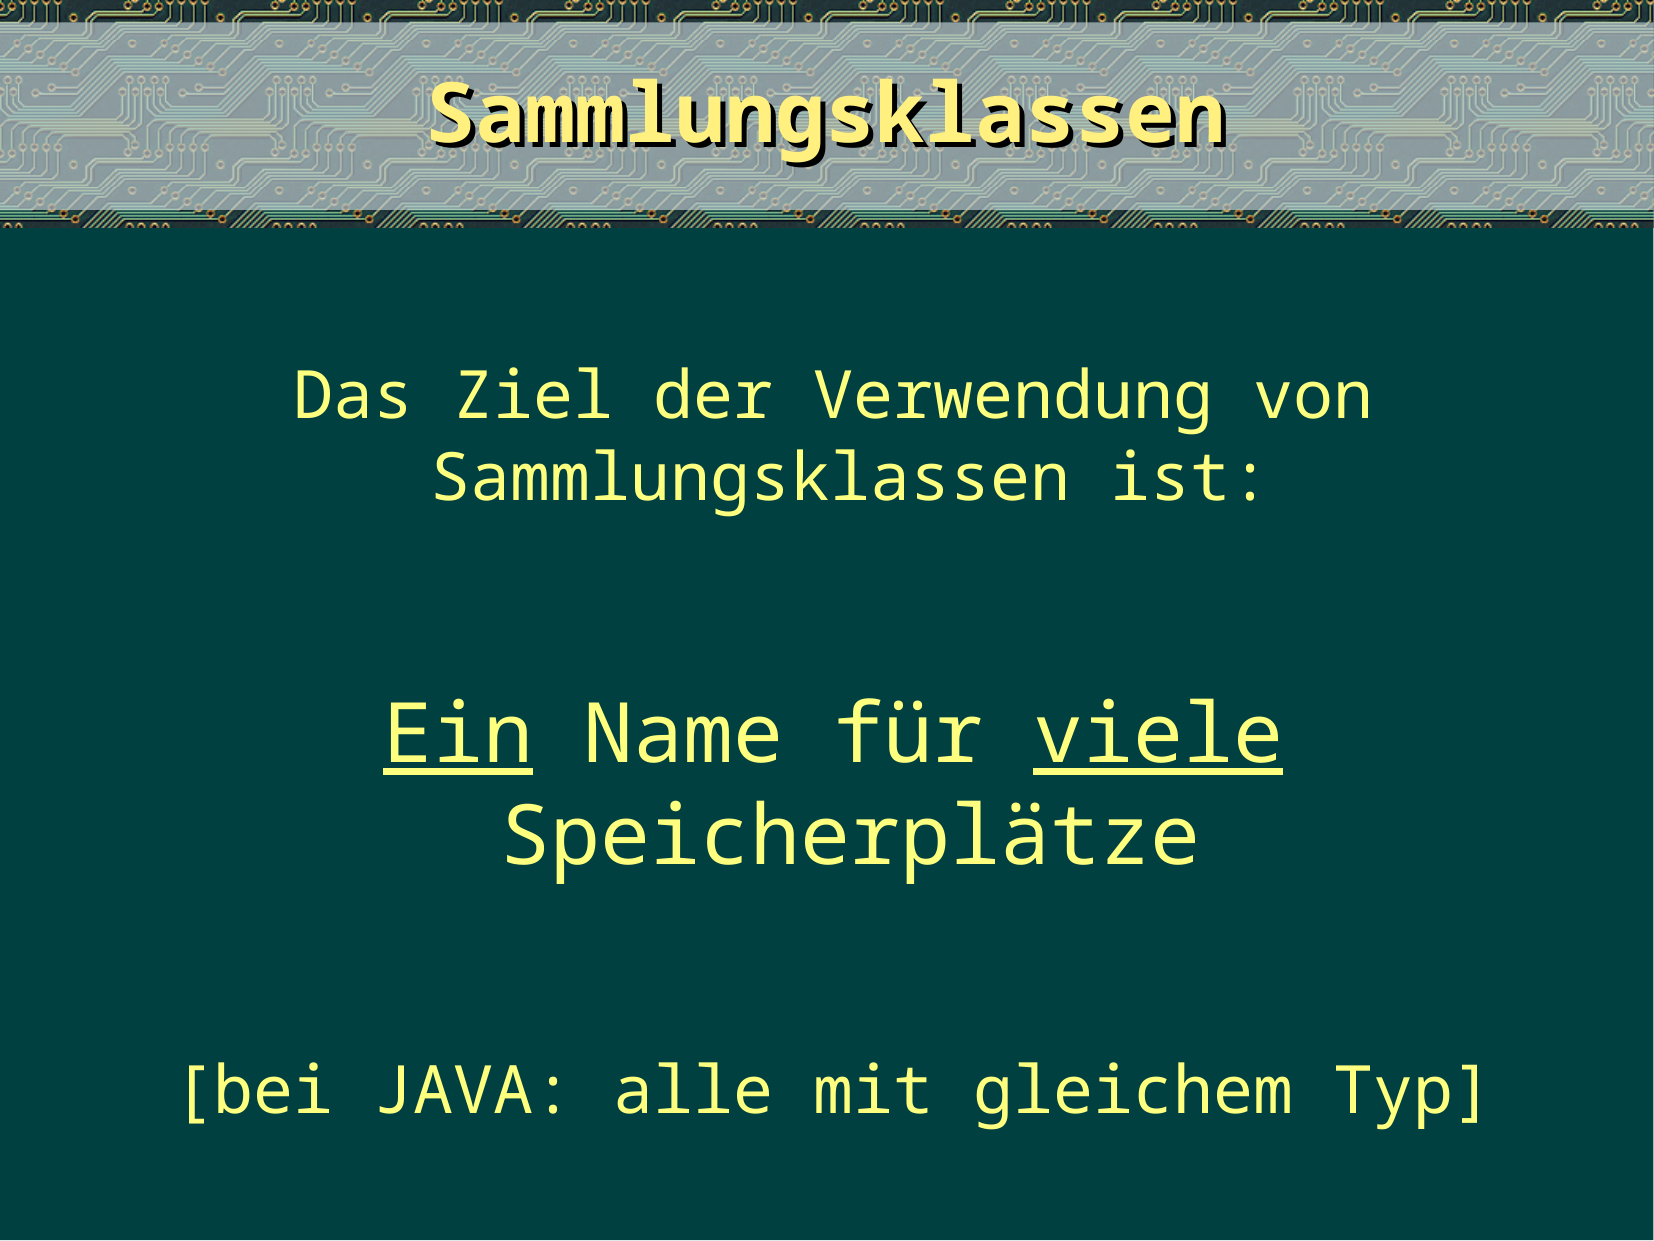

# Sammlungsklassen
Das Ziel der Verwendung von Sammlungsklassen ist:
Ein Name für viele Speicherplätze
[bei JAVA: alle mit gleichem Typ]